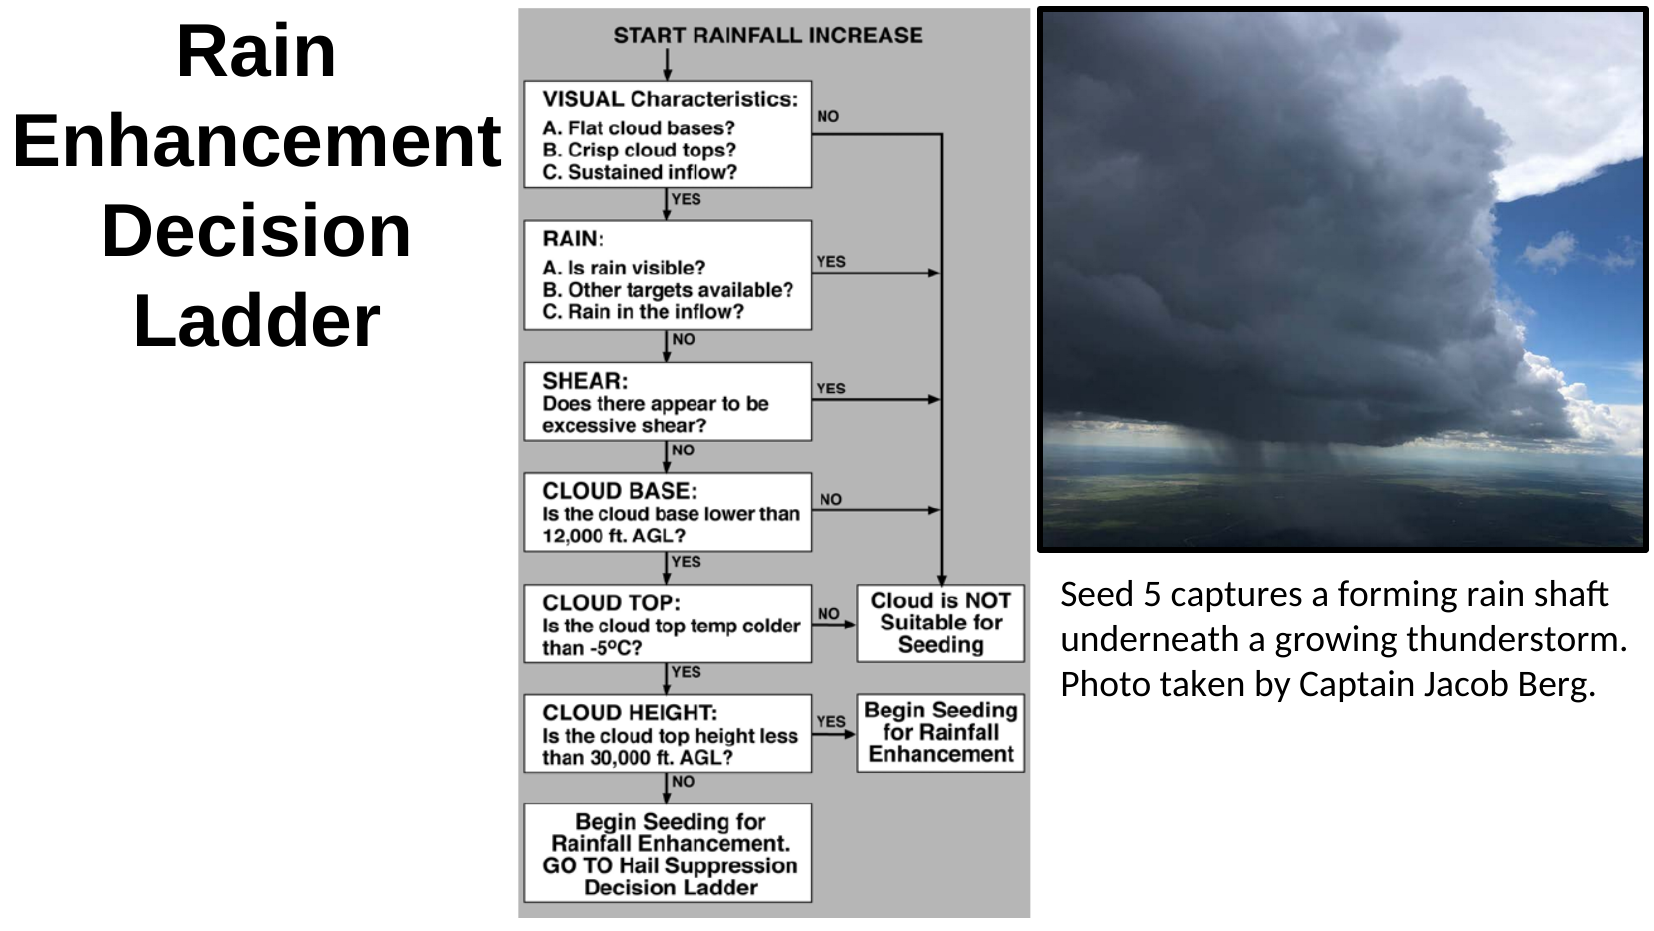

# Rain Enhancement Decision Ladder
Seed 5 captures a forming rain shaft underneath a growing thunderstorm. Photo taken by Captain Jacob Berg.